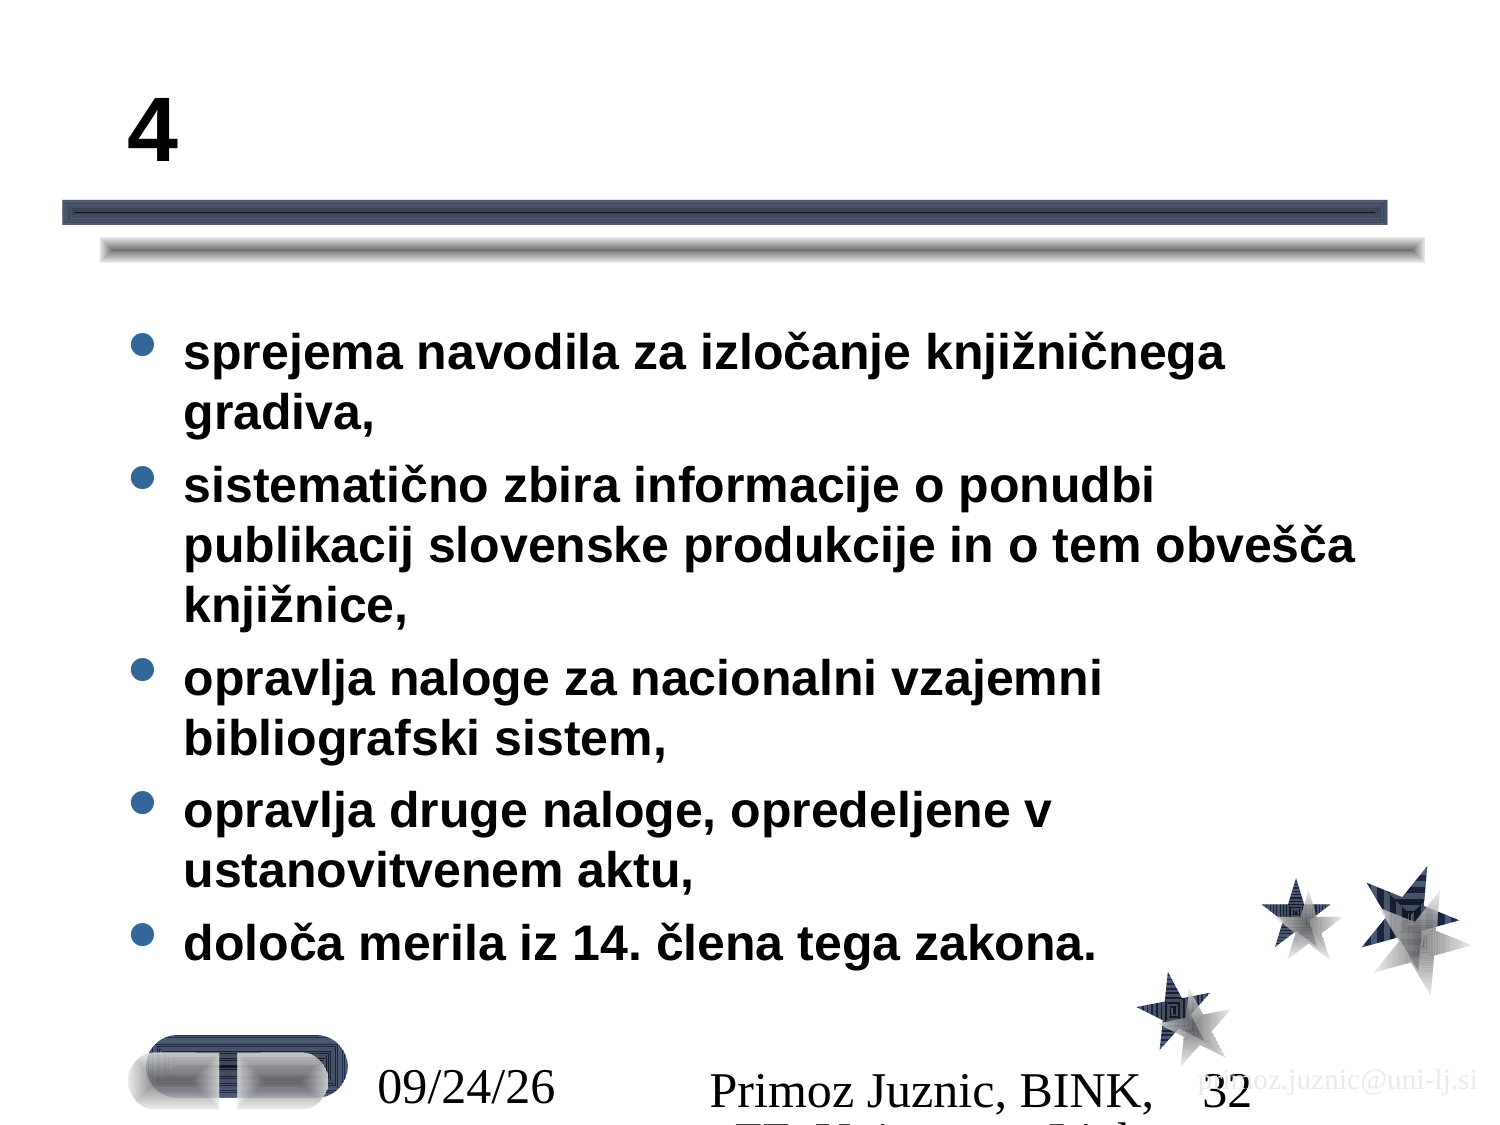

# 4
sprejema navodila za izločanje knjižničnega gradiva,
sistematično zbira informacije o ponudbi publikacij slovenske produkcije in o tem obvešča knjižnice,
opravlja naloge za nacionalni vzajemni bibliografski sistem,
opravlja druge naloge, opredeljene v ustanovitvenem aktu,
določa merila iz 14. člena tega zakona.
Primoz Juznic, BINK, FF, Univerza v Ljubljani
32